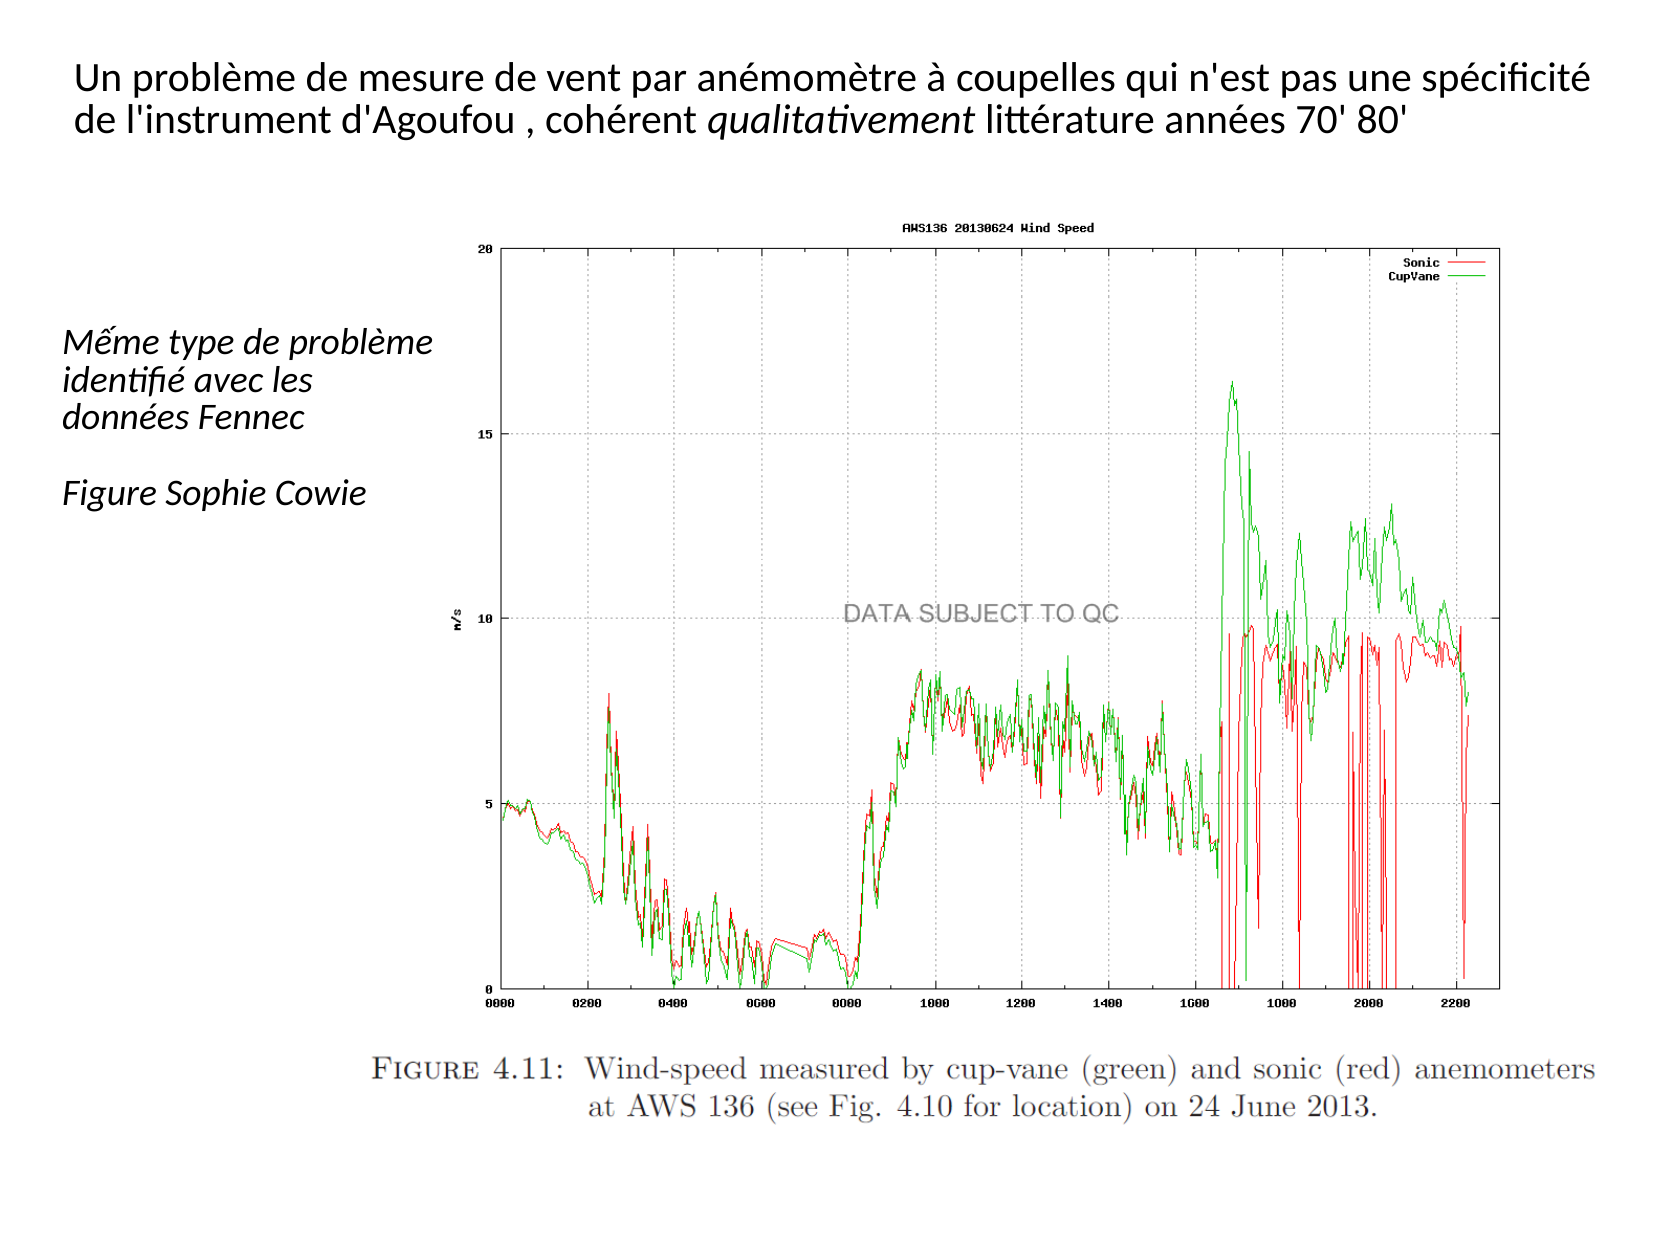

Un problème de mesure de vent par anémomètre à coupelles qui n'est pas une spécificité
de l'instrument d'Agoufou , cohérent qualitativement littérature années 70' 80'
Mếme type de problème
identifié avec les
données Fennec
Figure Sophie Cowie